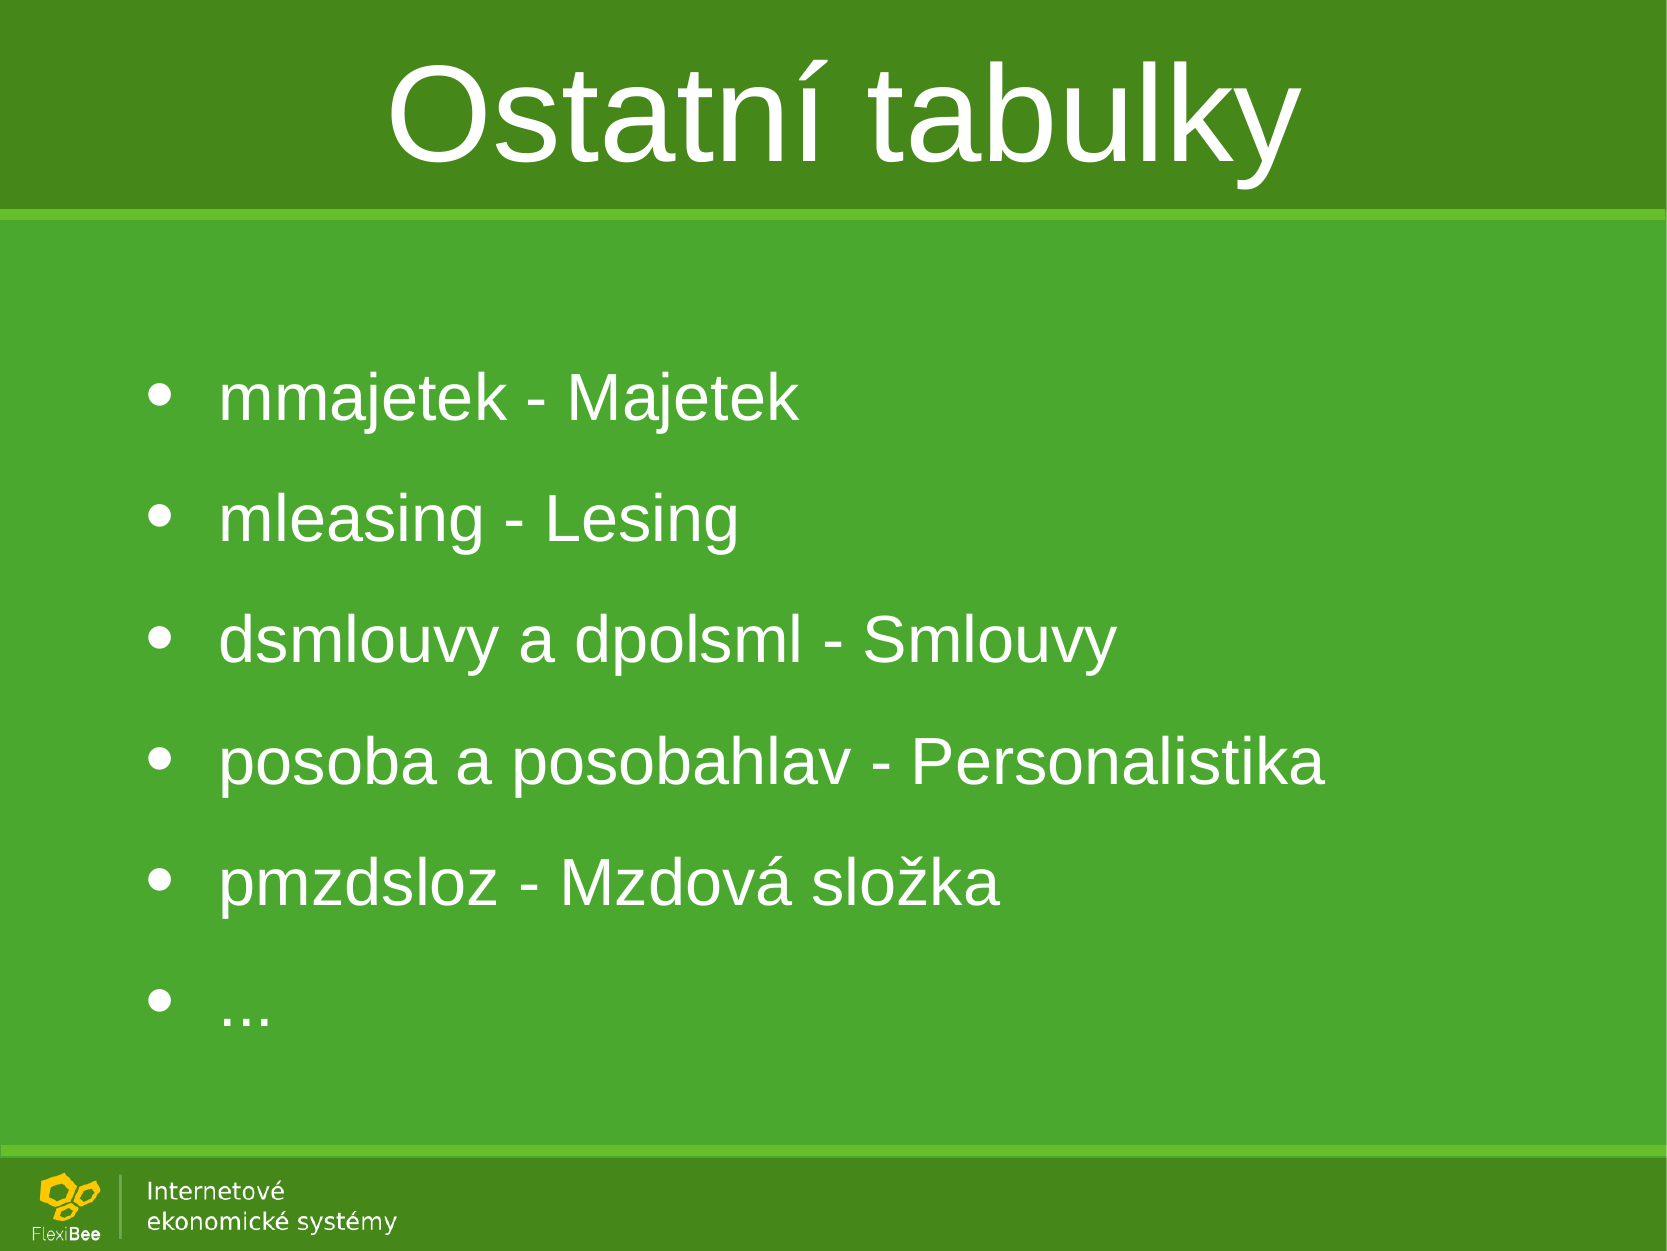

# Ostatní tabulky
mmajetek - Majetek
mleasing - Lesing
dsmlouvy a dpolsml - Smlouvy
posoba a posobahlav - Personalistika
pmzdsloz - Mzdová složka
...